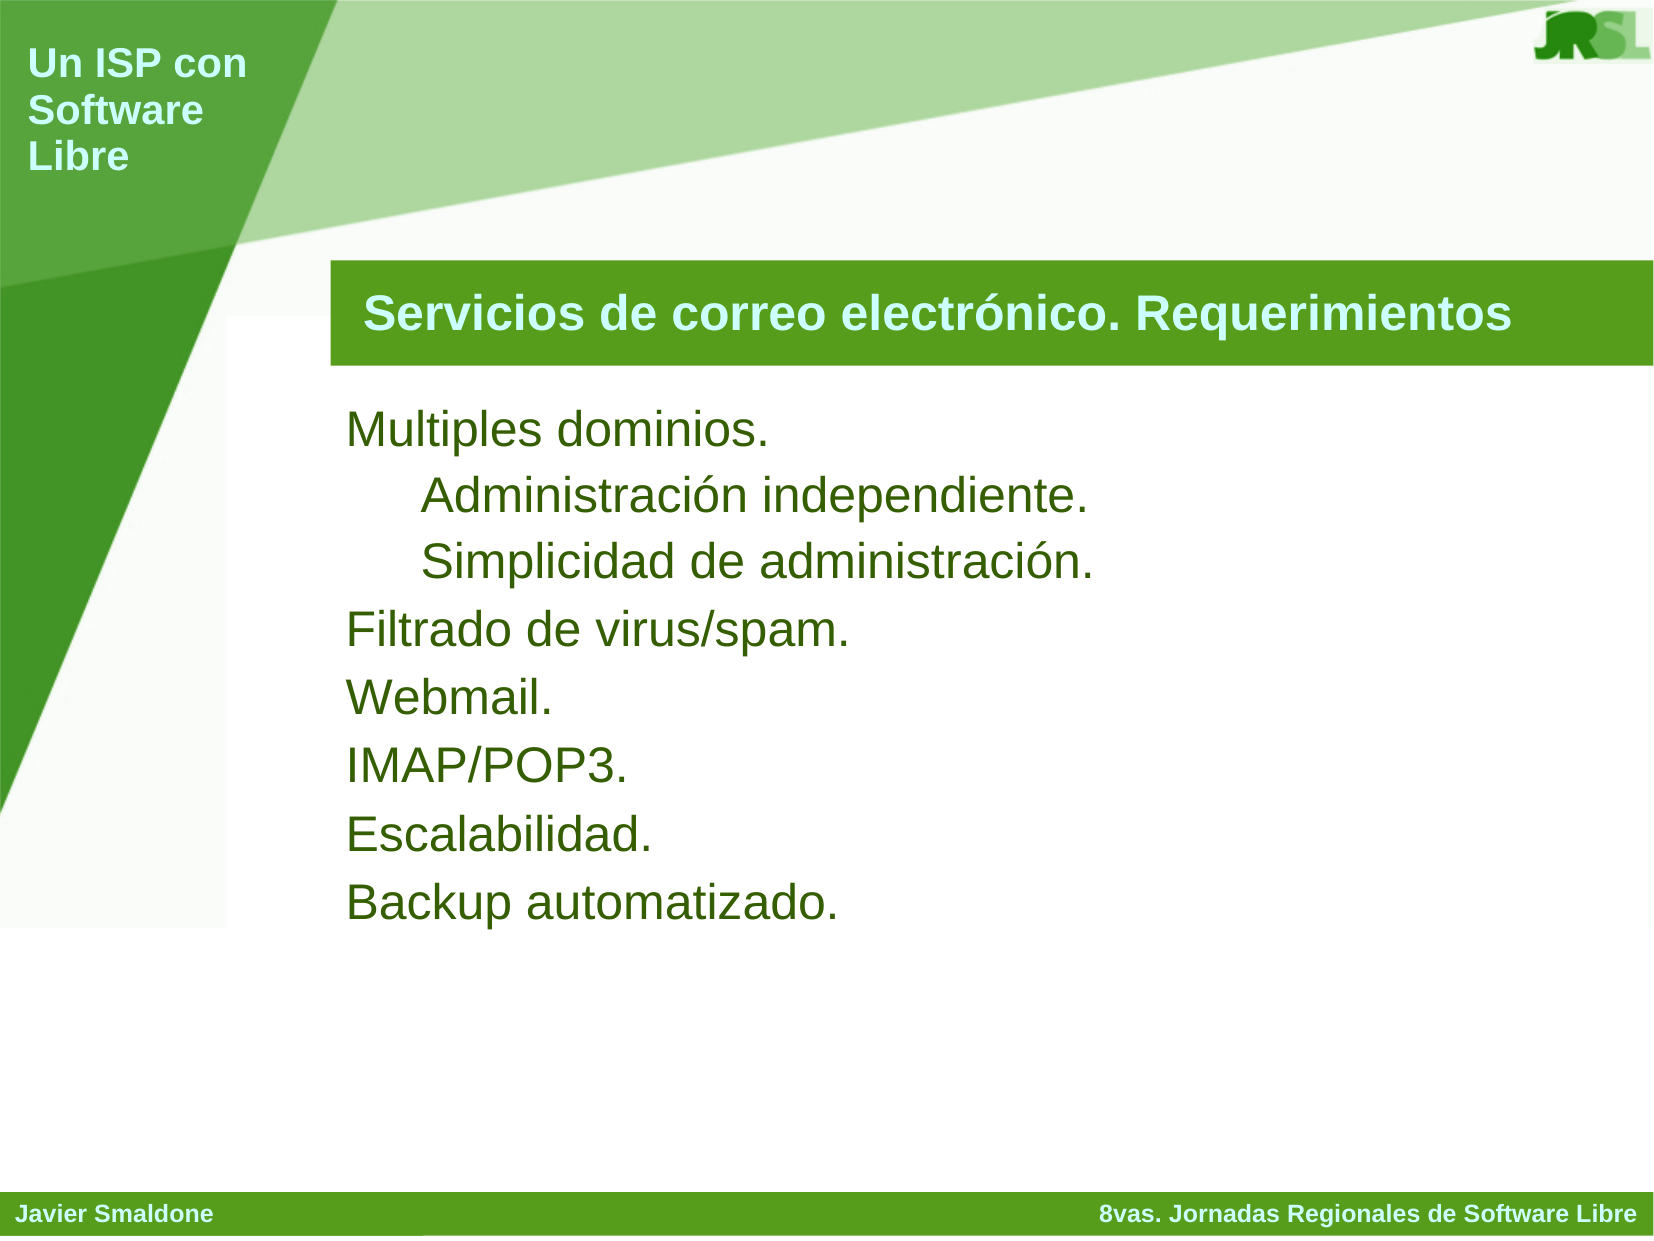

# Servicios de correo electrónico. Requerimientos
Multiples dominios.
Administración independiente.
Simplicidad de administración.
Filtrado de virus/spam.
Webmail.
IMAP/POP3.
Escalabilidad.
Backup automatizado.